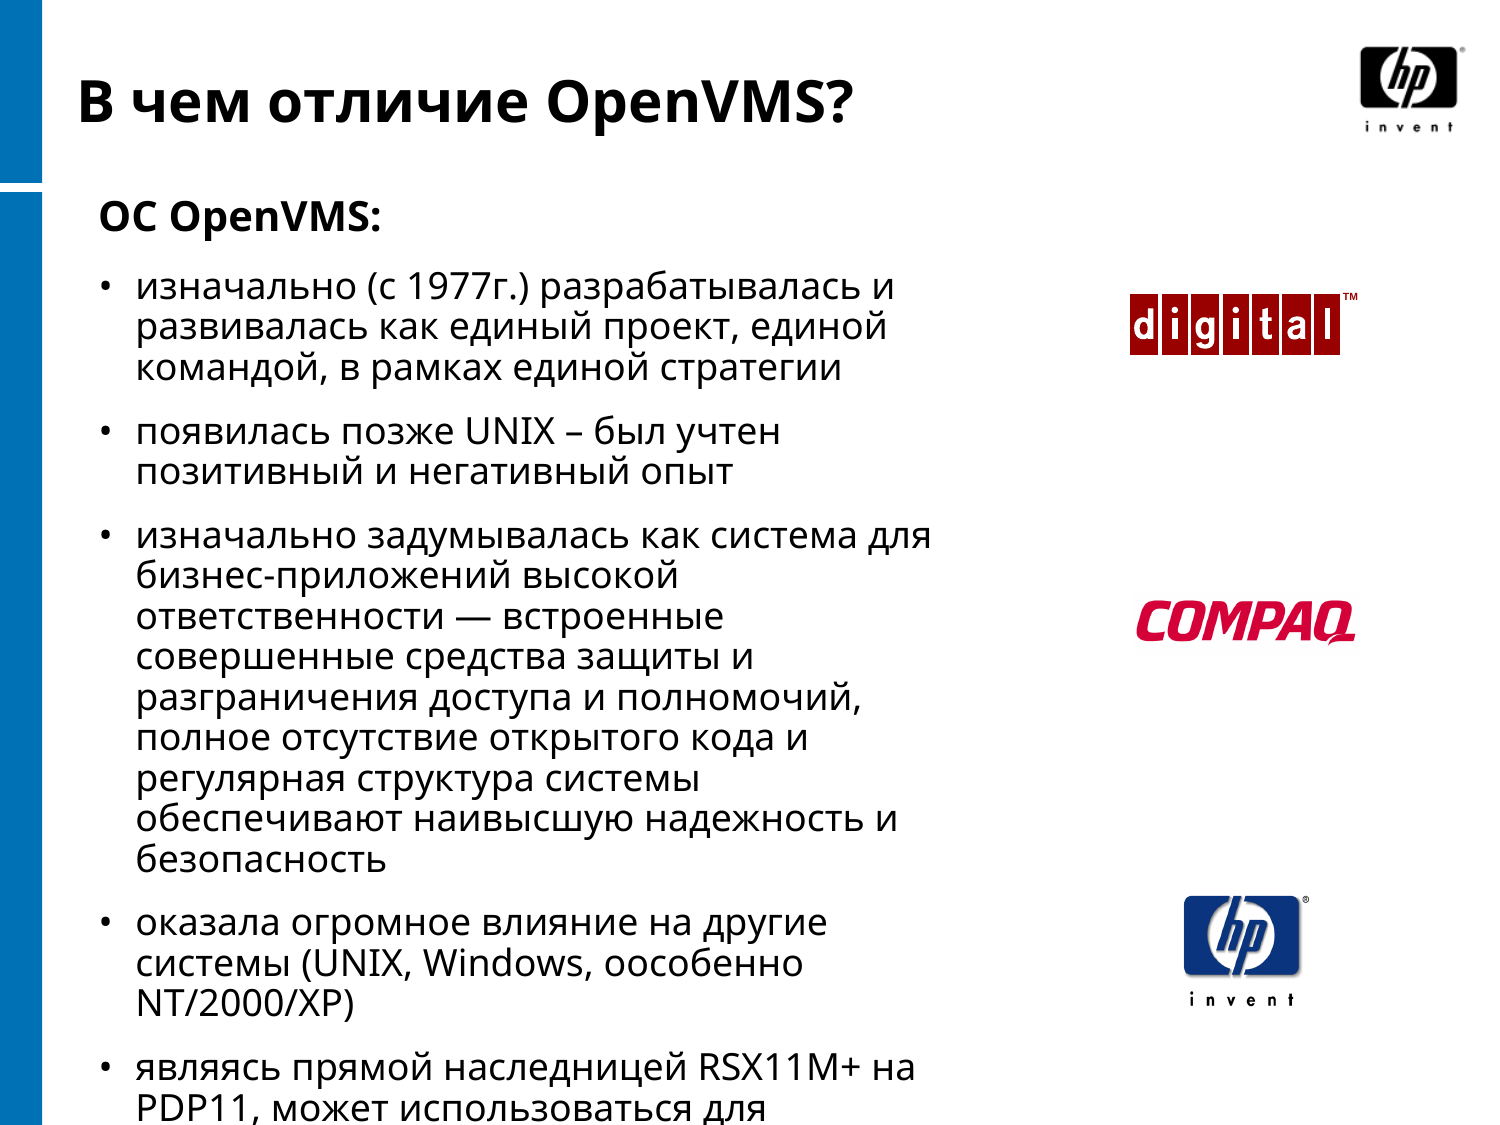

В чем отличие OpenVMS?
ОС OpenVMS:
изначально (с 1977г.) разрабатывалась и развивалась как единый проект, единой командой, в рамках единой стратегии
появилась позже UNIX – был учтен позитивный и негативный опыт
изначально задумывалась как система для бизнес-приложений высокой ответственности — встроенные совершенные средства защиты и разграничения доступа и полномочий, полное отсутствие открытого кода и регулярная структура системы обеспечивают наивысшую надежность и безопасность
оказала огромное влияние на другие системы (UNIX, Windows, оособенно NT/2000/XP)
являясь прямой наследницей RSX11M+ на PDP11, может использоваться для управления в реальном времени
TM